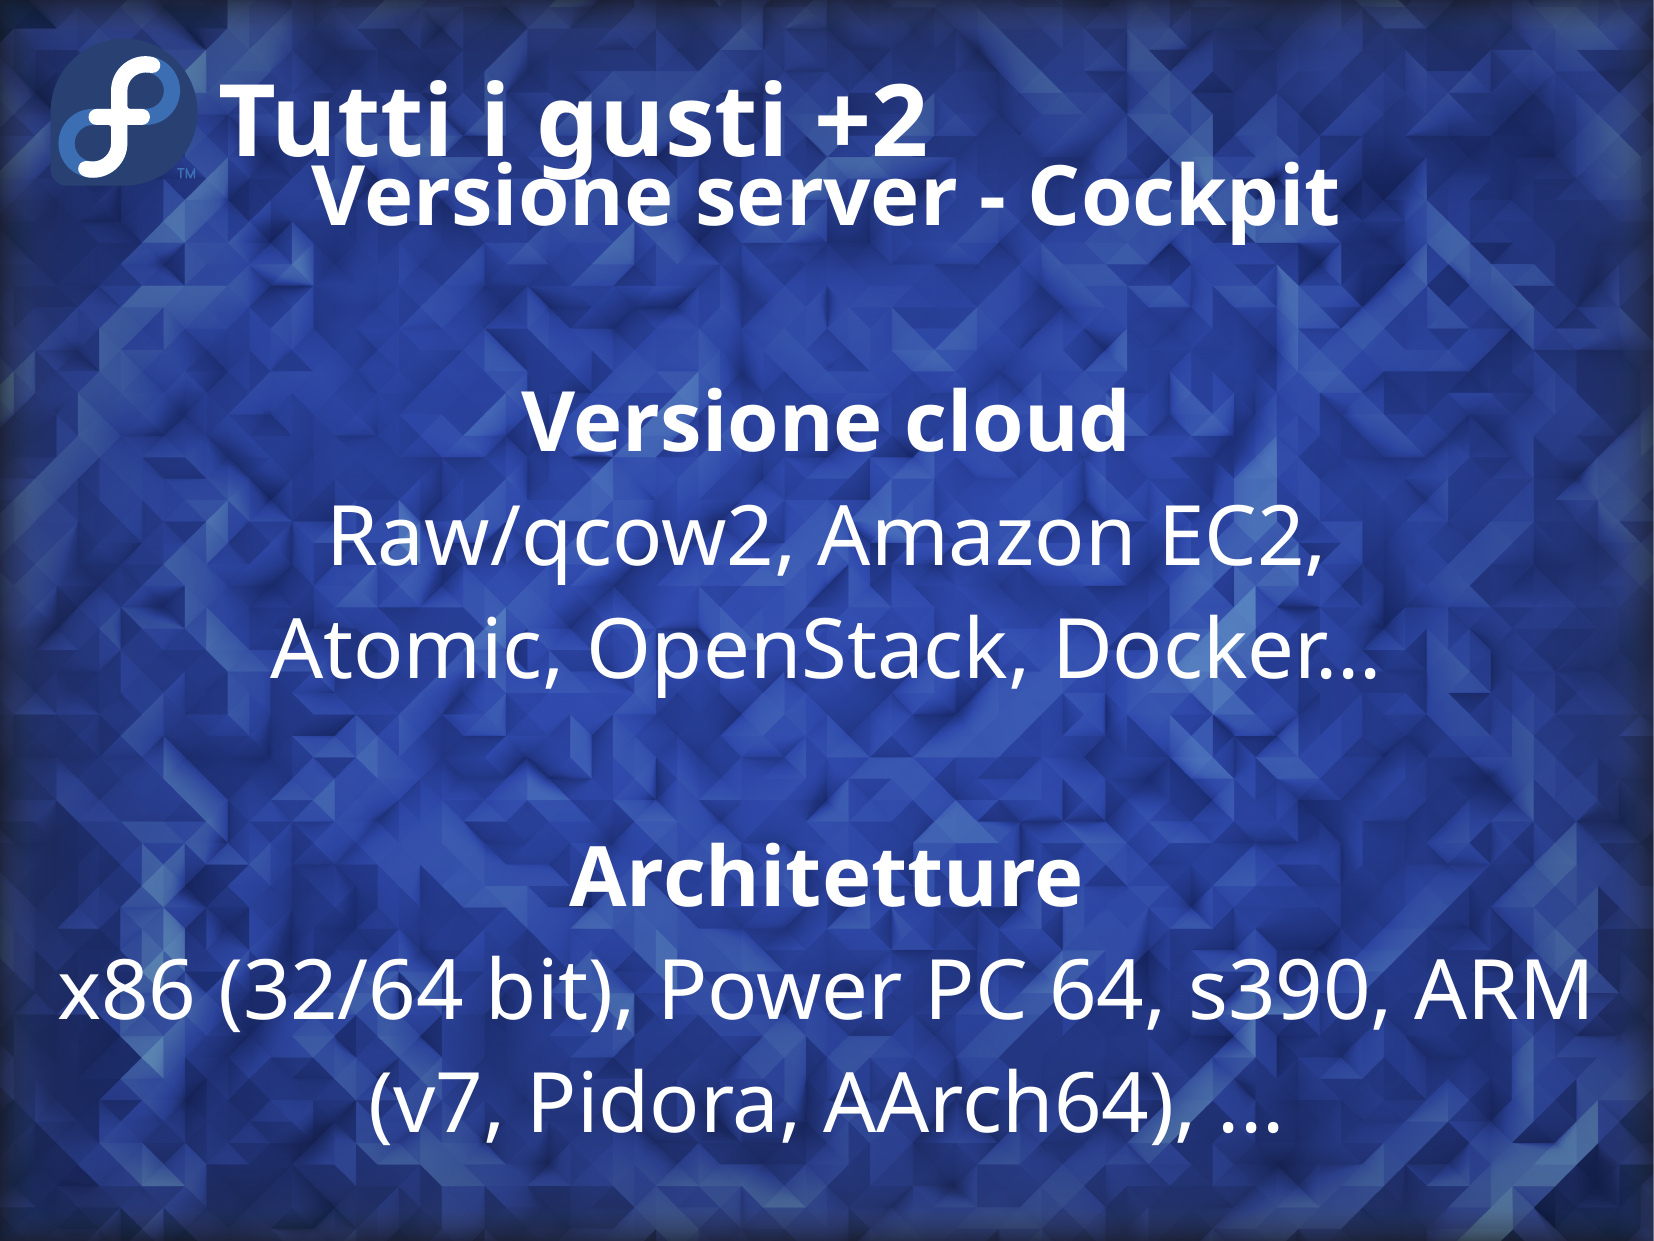

# Tutti i gusti +2
Versione server - Cockpit
Versione cloud
Raw/qcow2, Amazon EC2,
Atomic, OpenStack, Docker...
Architetture
x86 (32/64 bit), Power PC 64, s390, ARM (v7, Pidora, AArch64), ...